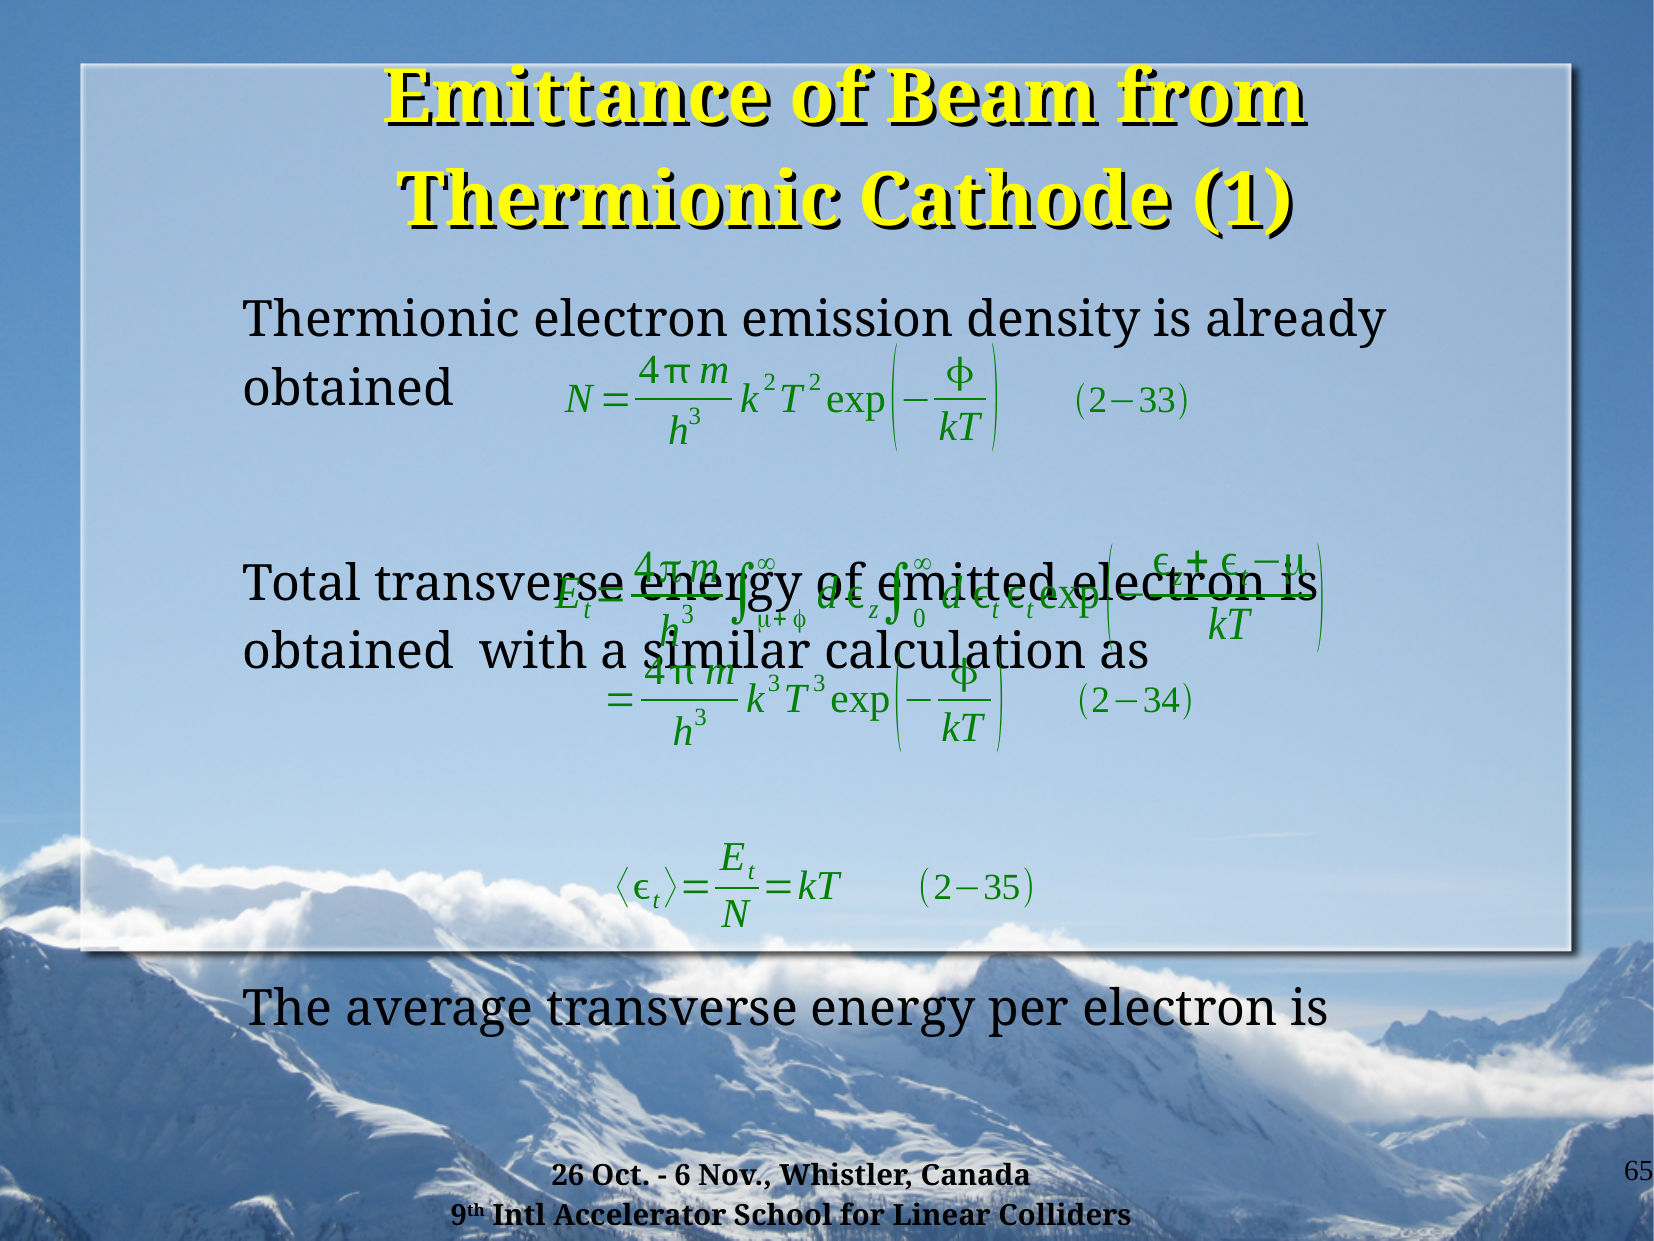

# Emittance of Beam from Thermionic Cathode (1)
Thermionic electron emission density is already obtained
Total transverse energy of emitted electron is obtained with a similar calculation as
The average transverse energy per electron is
65